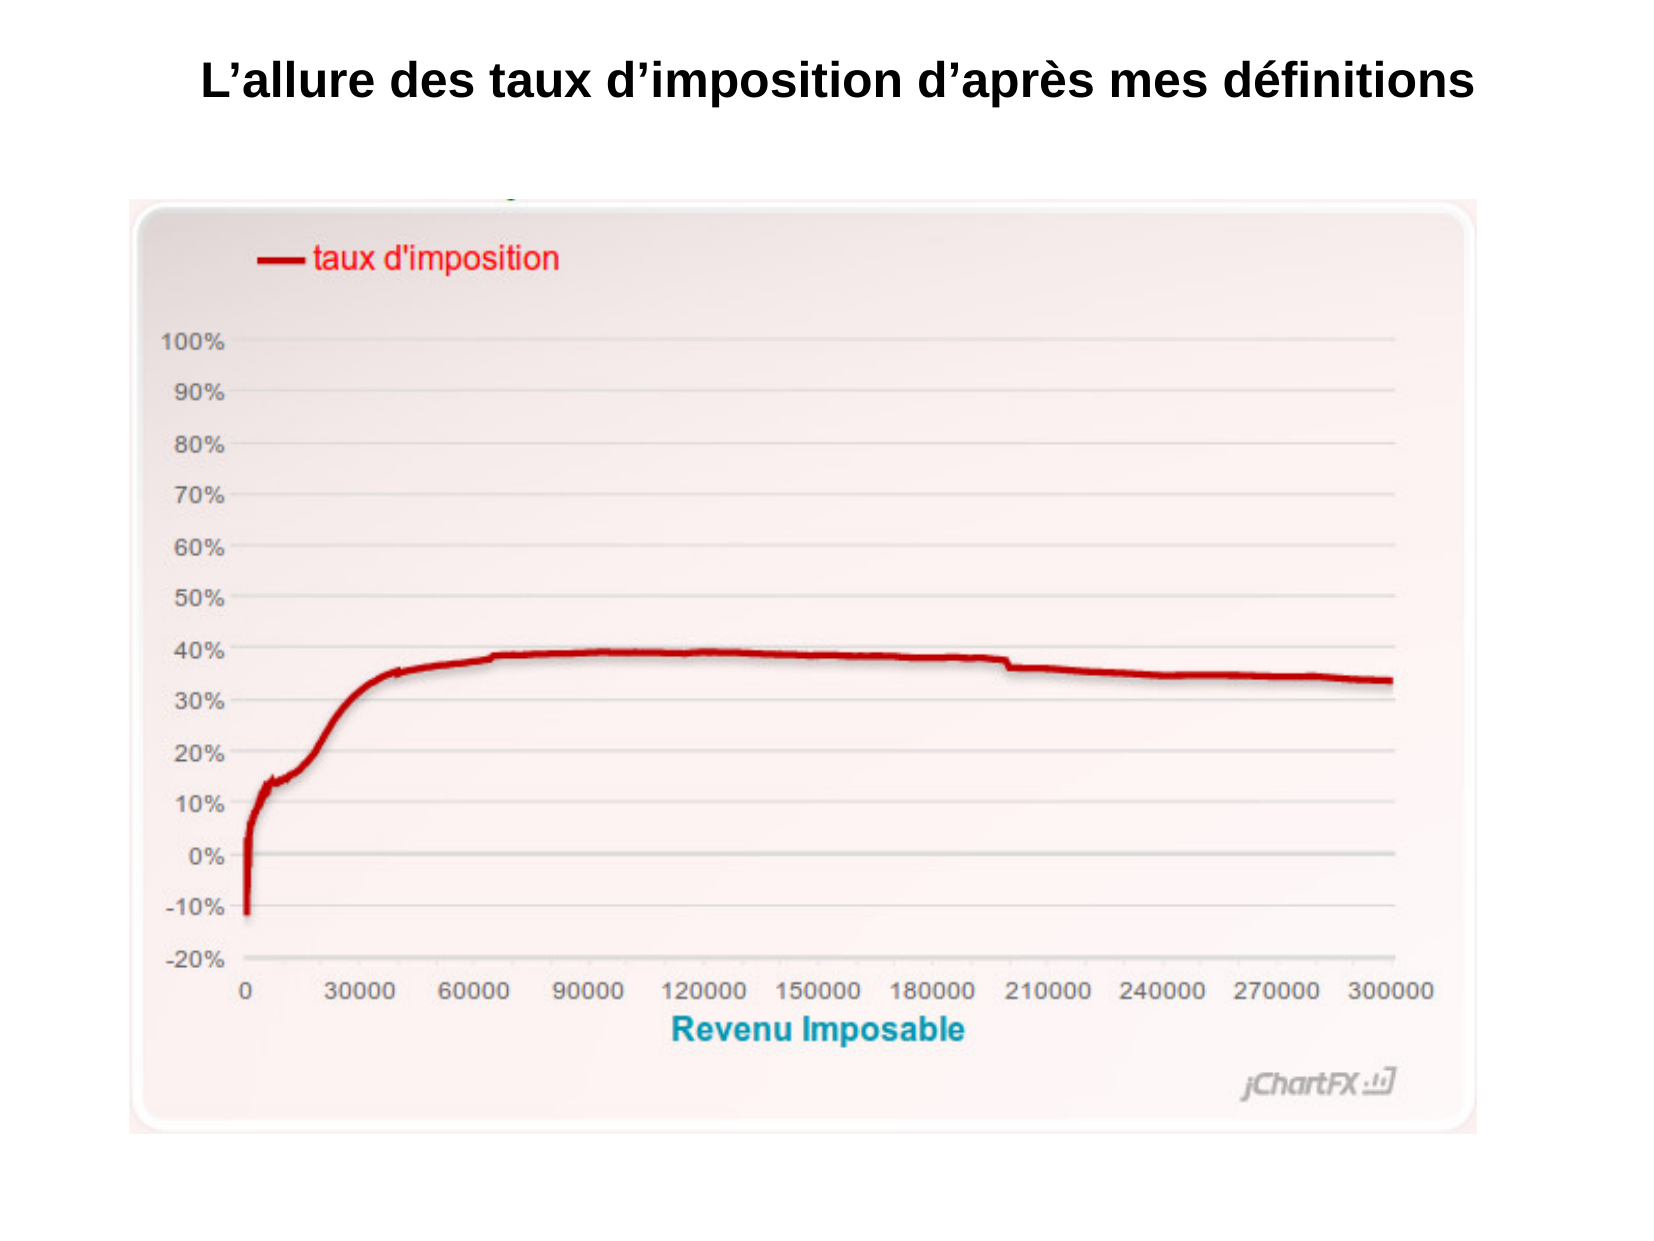

L’allure des taux d’imposition d’après mes définitions